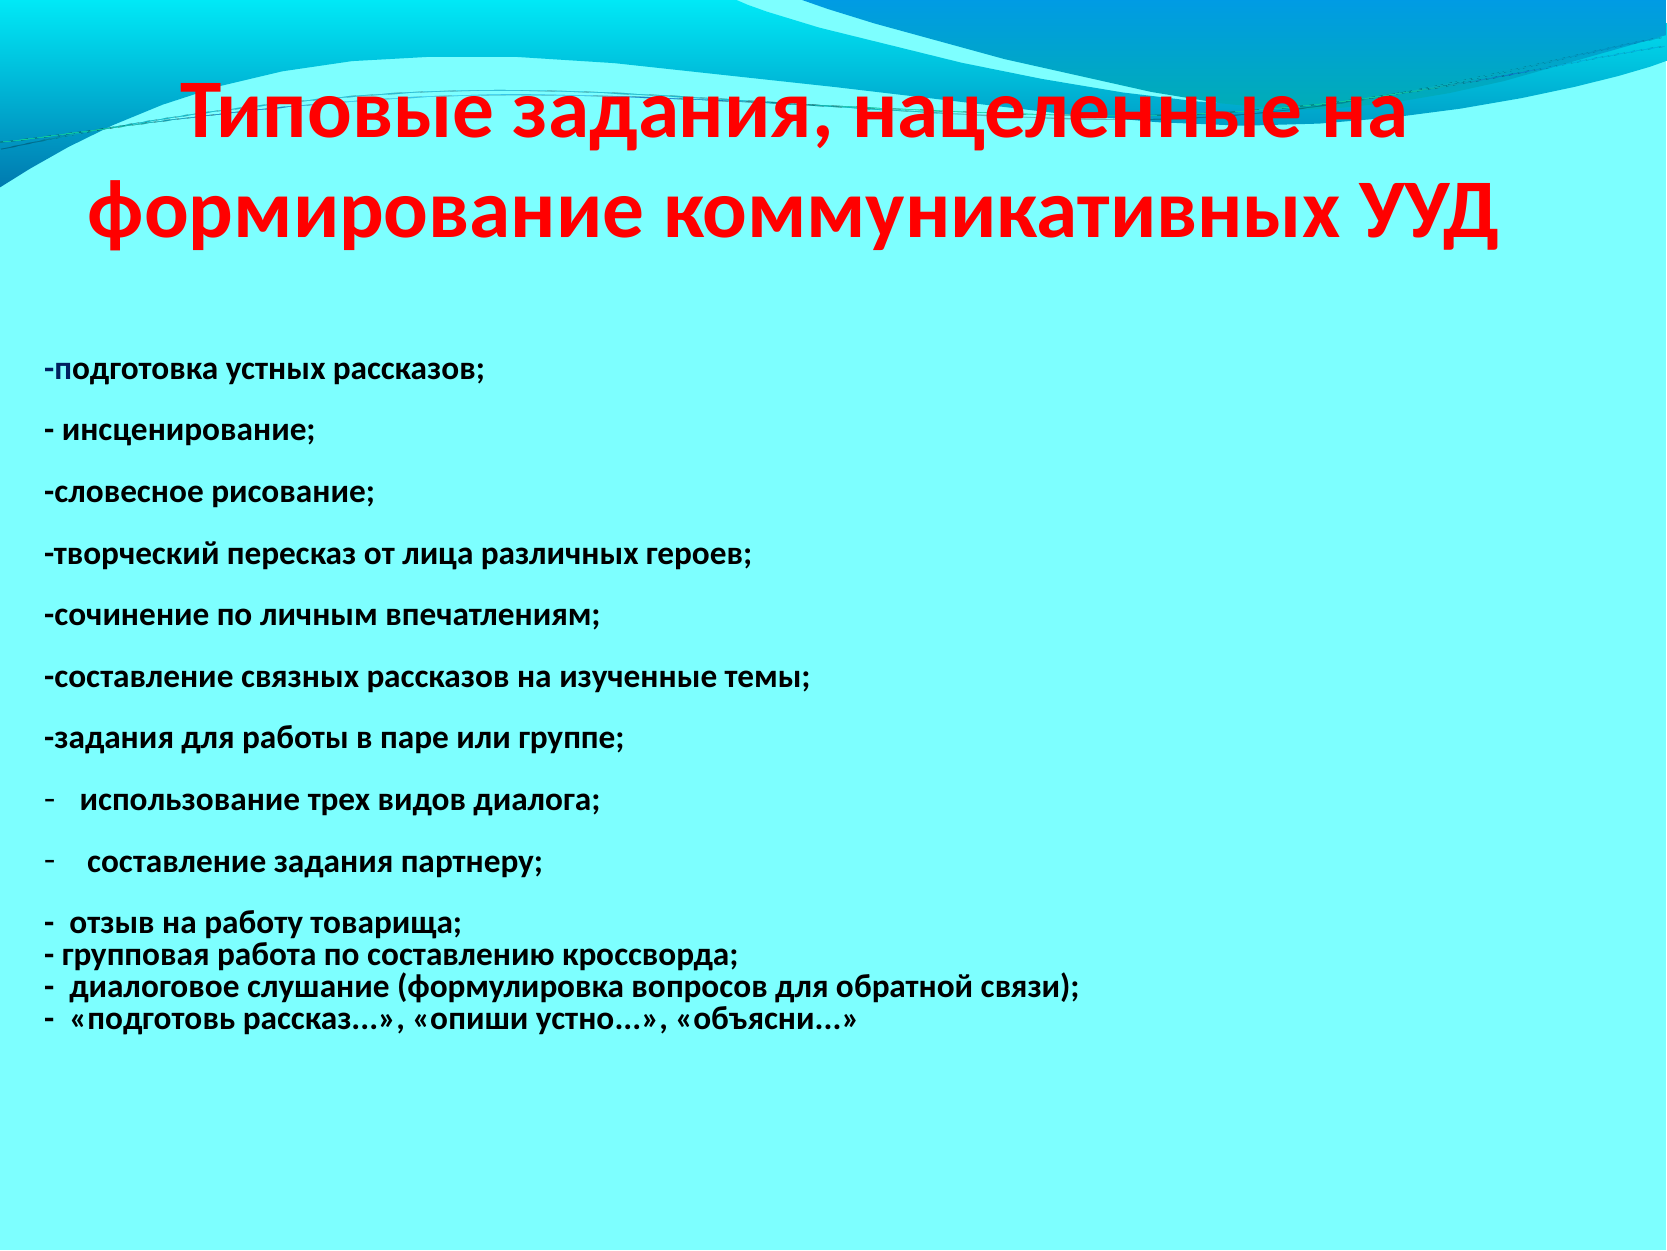

# Типовые задания, нацеленные на формирование коммуникативных УУД
-подготовка устных рассказов;
- инсценирование;
-словесное рисование;
-творческий пересказ от лица различных героев;
-сочинение по личным впечатлениям;
-составление связных рассказов на изученные темы;
-задания для работы в паре или группе;
использование трех видов диалога;
 составление задания партнеру;
-  отзыв на работу товарища;
- групповая работа по составлению кроссворда;
-  диалоговое слушание (формулировка вопросов для обратной связи);
-  «подготовь рассказ...», «опиши устно...», «объясни...»